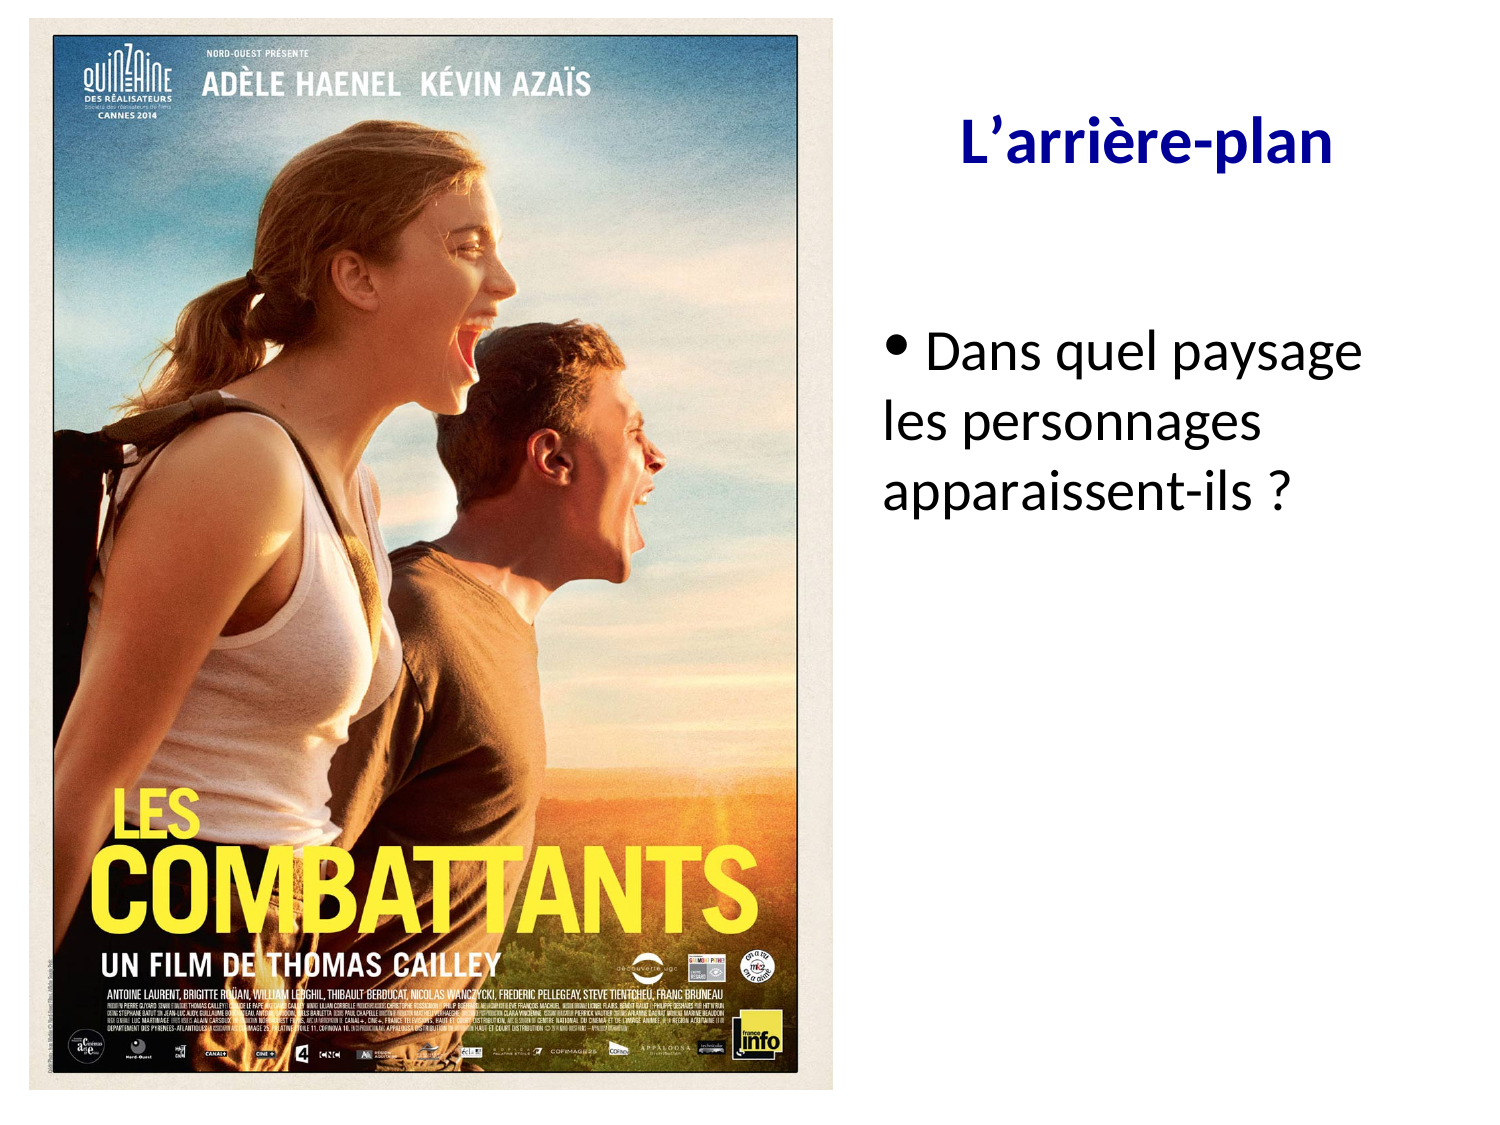

# L’arrière-plan
 Dans quel paysage les personnages apparaissent-ils ?